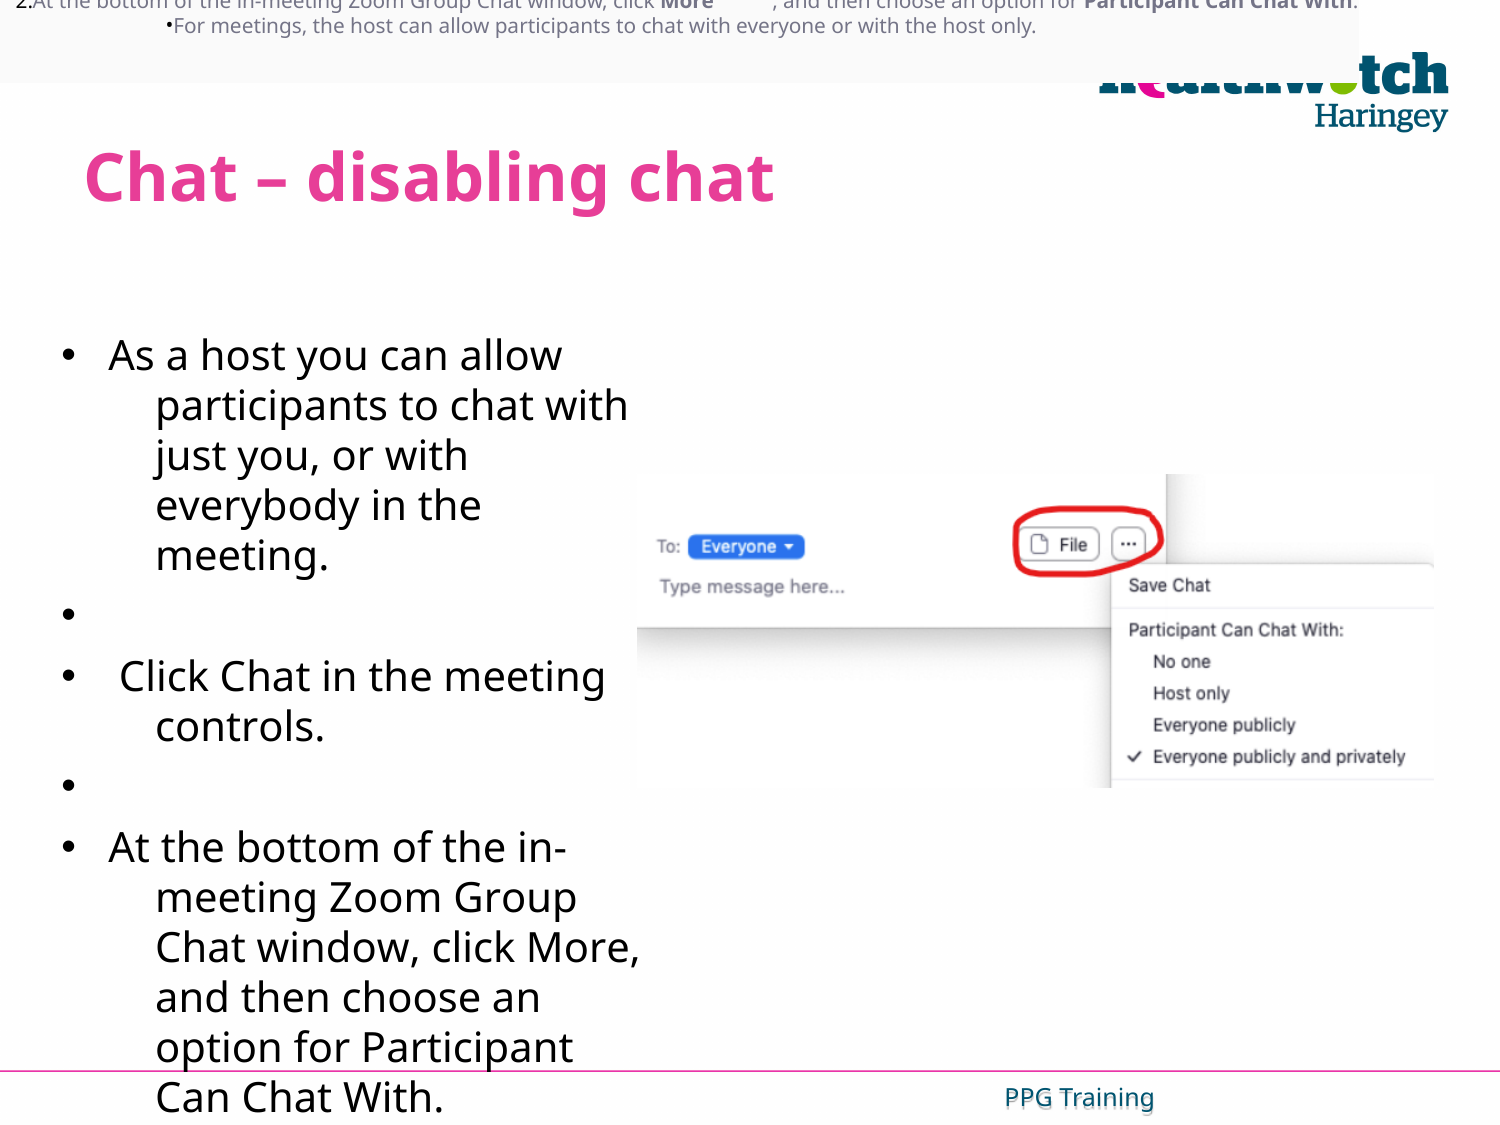

Click Chat in the meeting controls.
At the bottom of the in-meeting Zoom Group Chat window, click More                          , and then choose an option for Participant Can Chat With.
For meetings, the host can allow participants to chat with everyone or with the host only.
Chat – disabling chat
As a host you can allow participants to chat with just you, or with everybody in the meeting.
 Click Chat in the meeting controls.
At the bottom of the in-meeting Zoom Group Chat window, click More, and then choose an option for Participant Can Chat With.